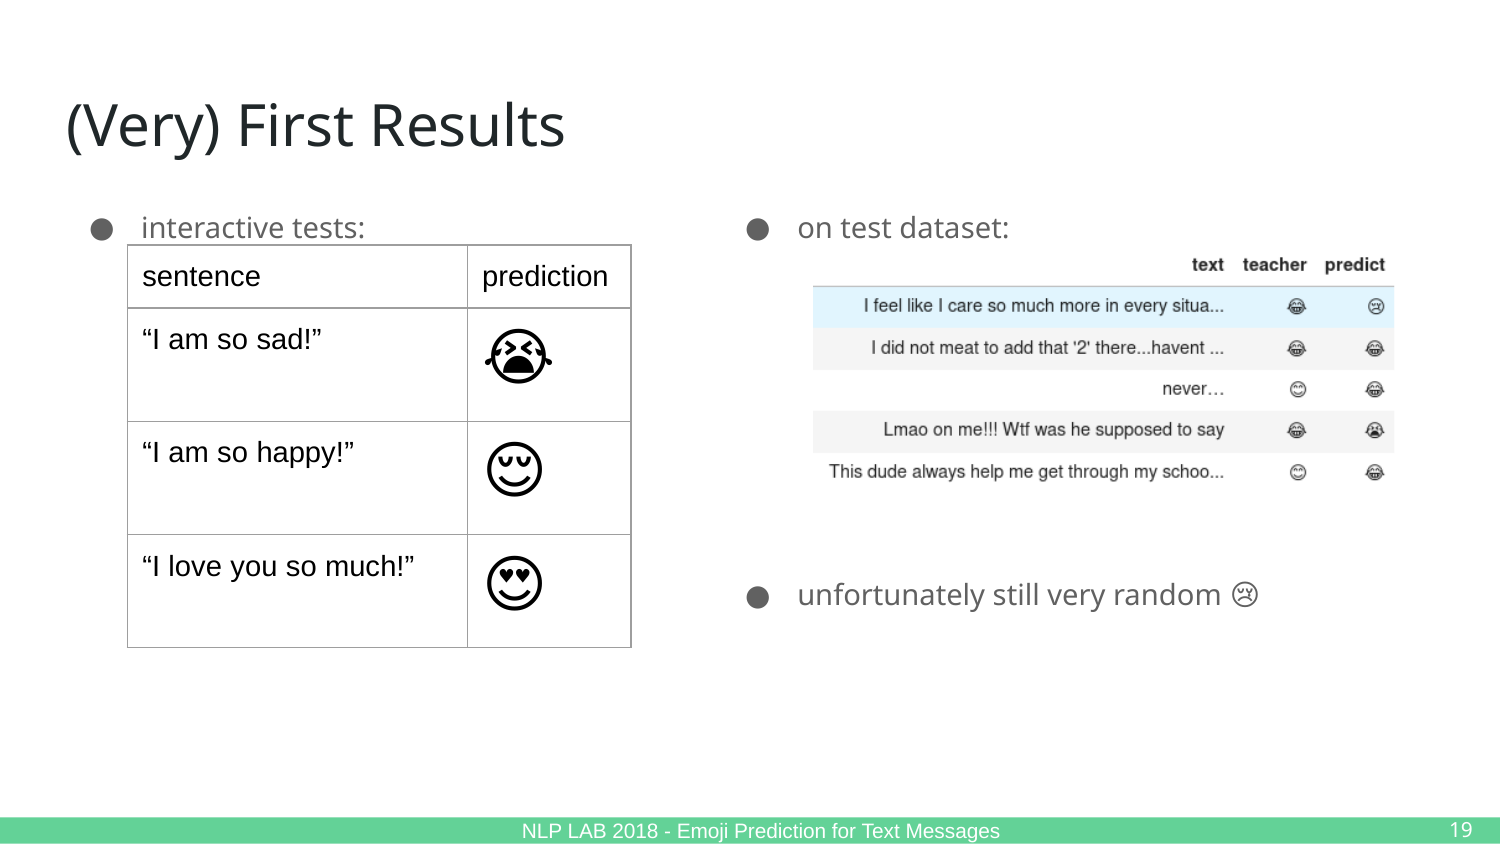

# (Very) First Results
interactive tests:
on test dataset:
unfortunately still very random 😢
| sentence | prediction |
| --- | --- |
| “I am so sad!” | 😭 |
| “I am so happy!” | 😌 |
| “I love you so much!” | 😍 |